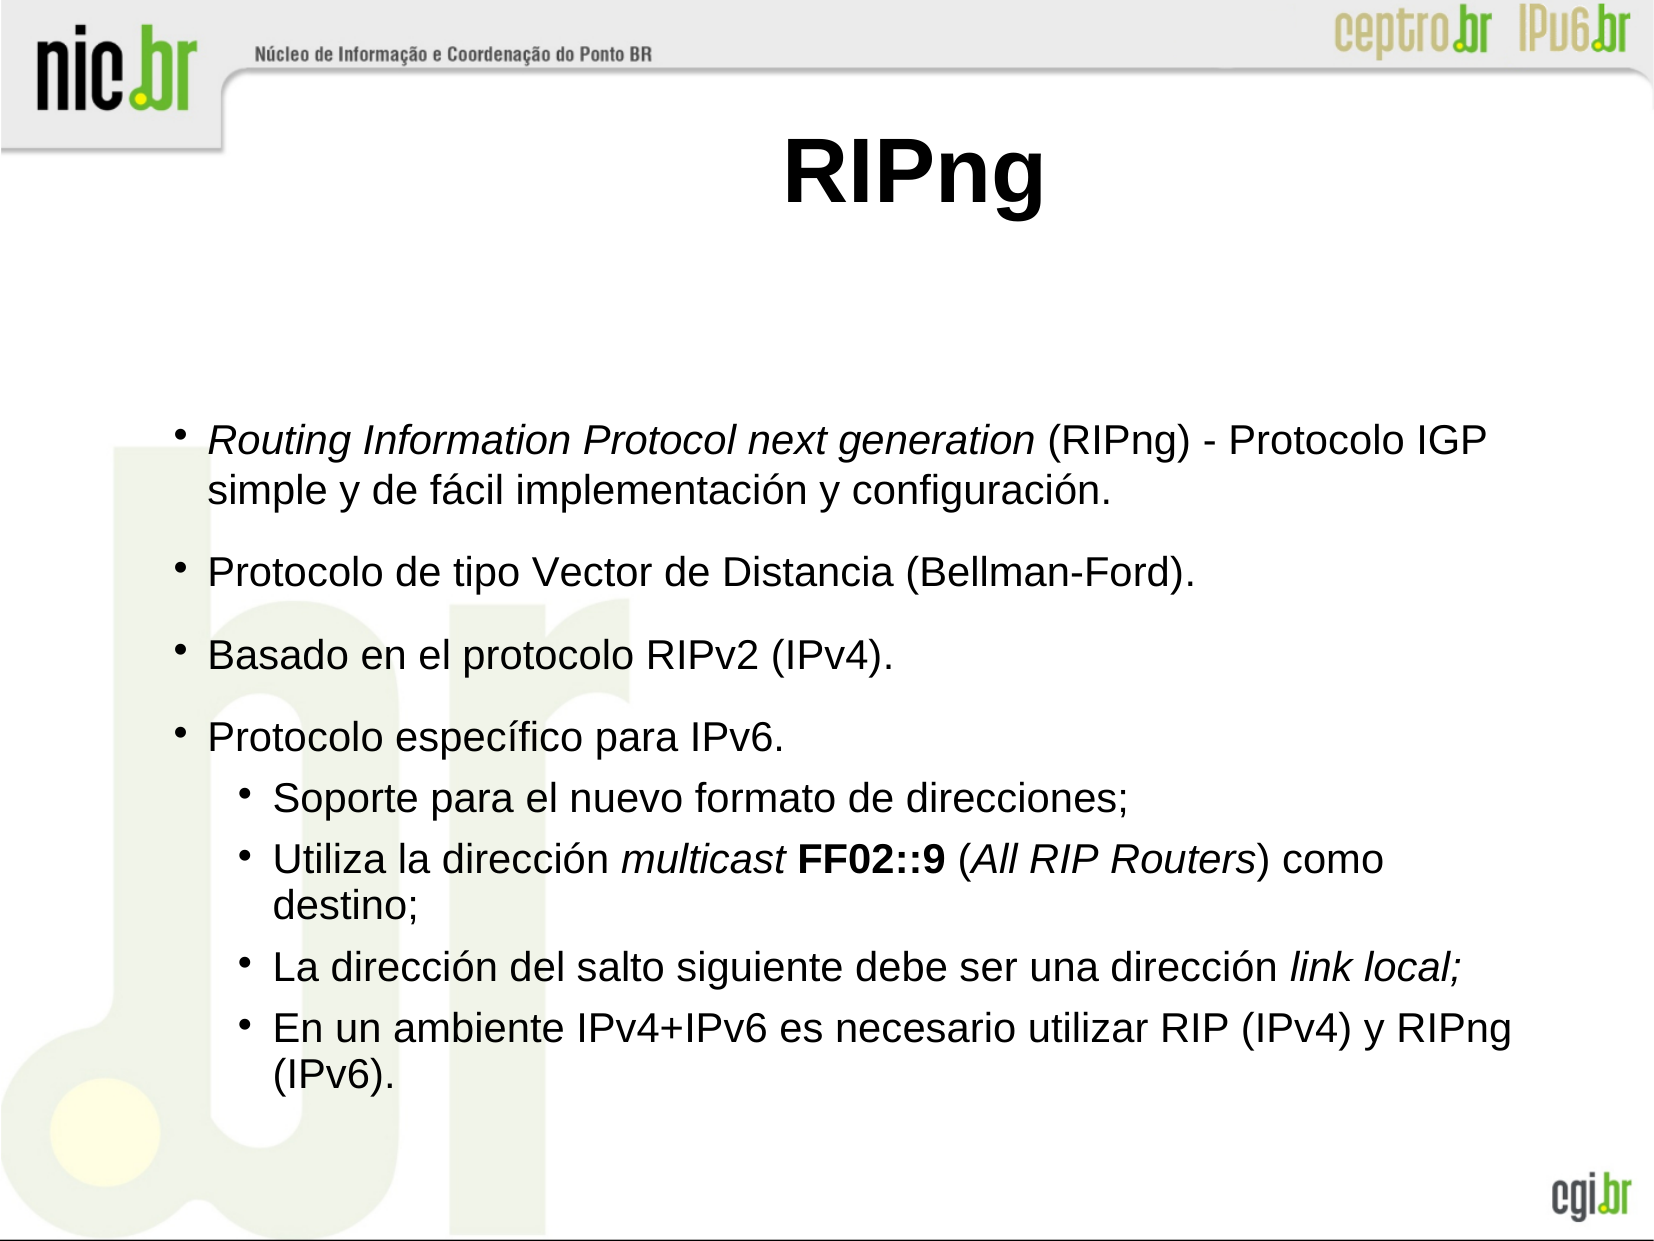

RIPng
Routing Information Protocol next generation (RIPng)‏ - Protocolo IGP simple y de fácil implementación y configuración.
Protocolo de tipo Vector de Distancia (Bellman-Ford)‏.
Basado en el protocolo RIPv2 (IPv4)‏.
Protocolo específico para IPv6.
Soporte para el nuevo formato de direcciones;
Utiliza la dirección multicast FF02::9 (All RIP Routers) como destino;
La dirección del salto siguiente debe ser una dirección link local;
En un ambiente IPv4+IPv6 es necesario utilizar RIP (IPv4) y RIPng (IPv6)‏.